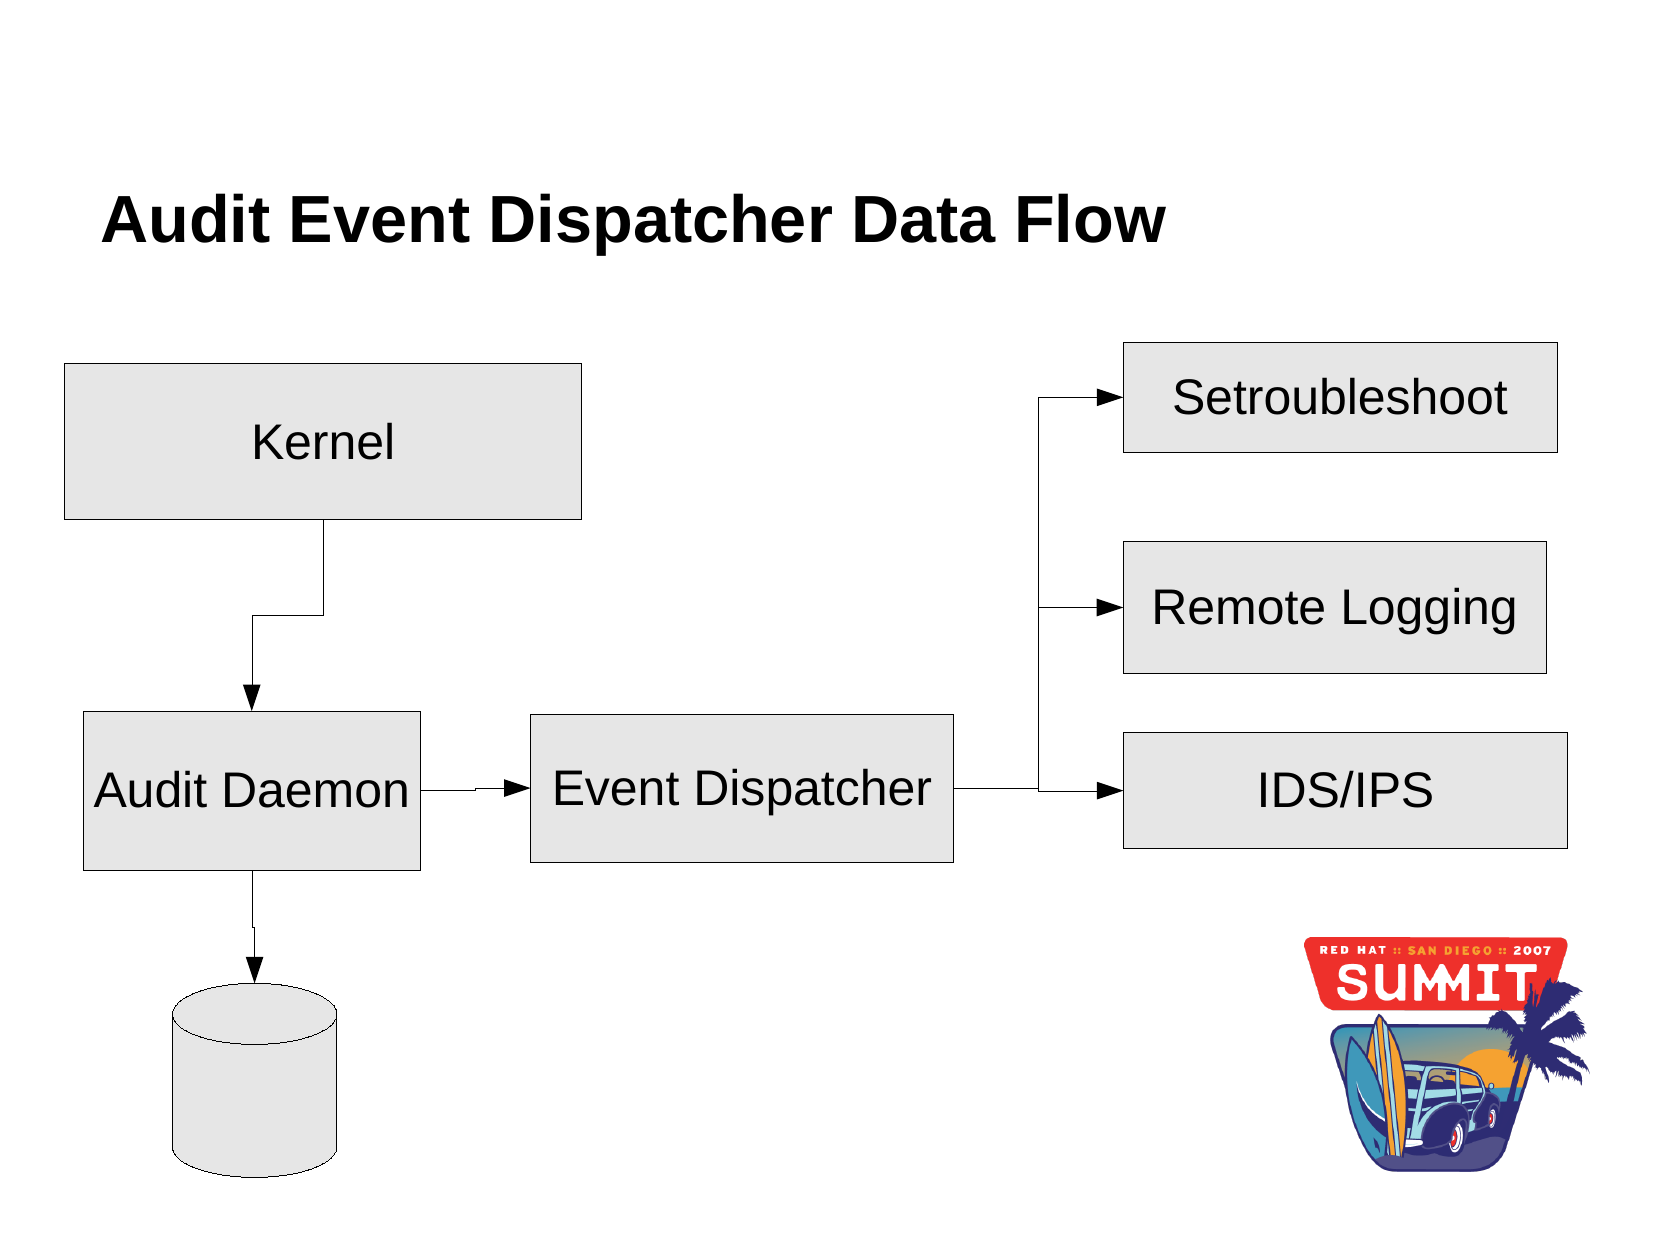

# Audit Event Dispatcher Data Flow
Setroubleshoot
Kernel
Remote Logging
Audit Daemon
Event Dispatcher
IDS/IPS